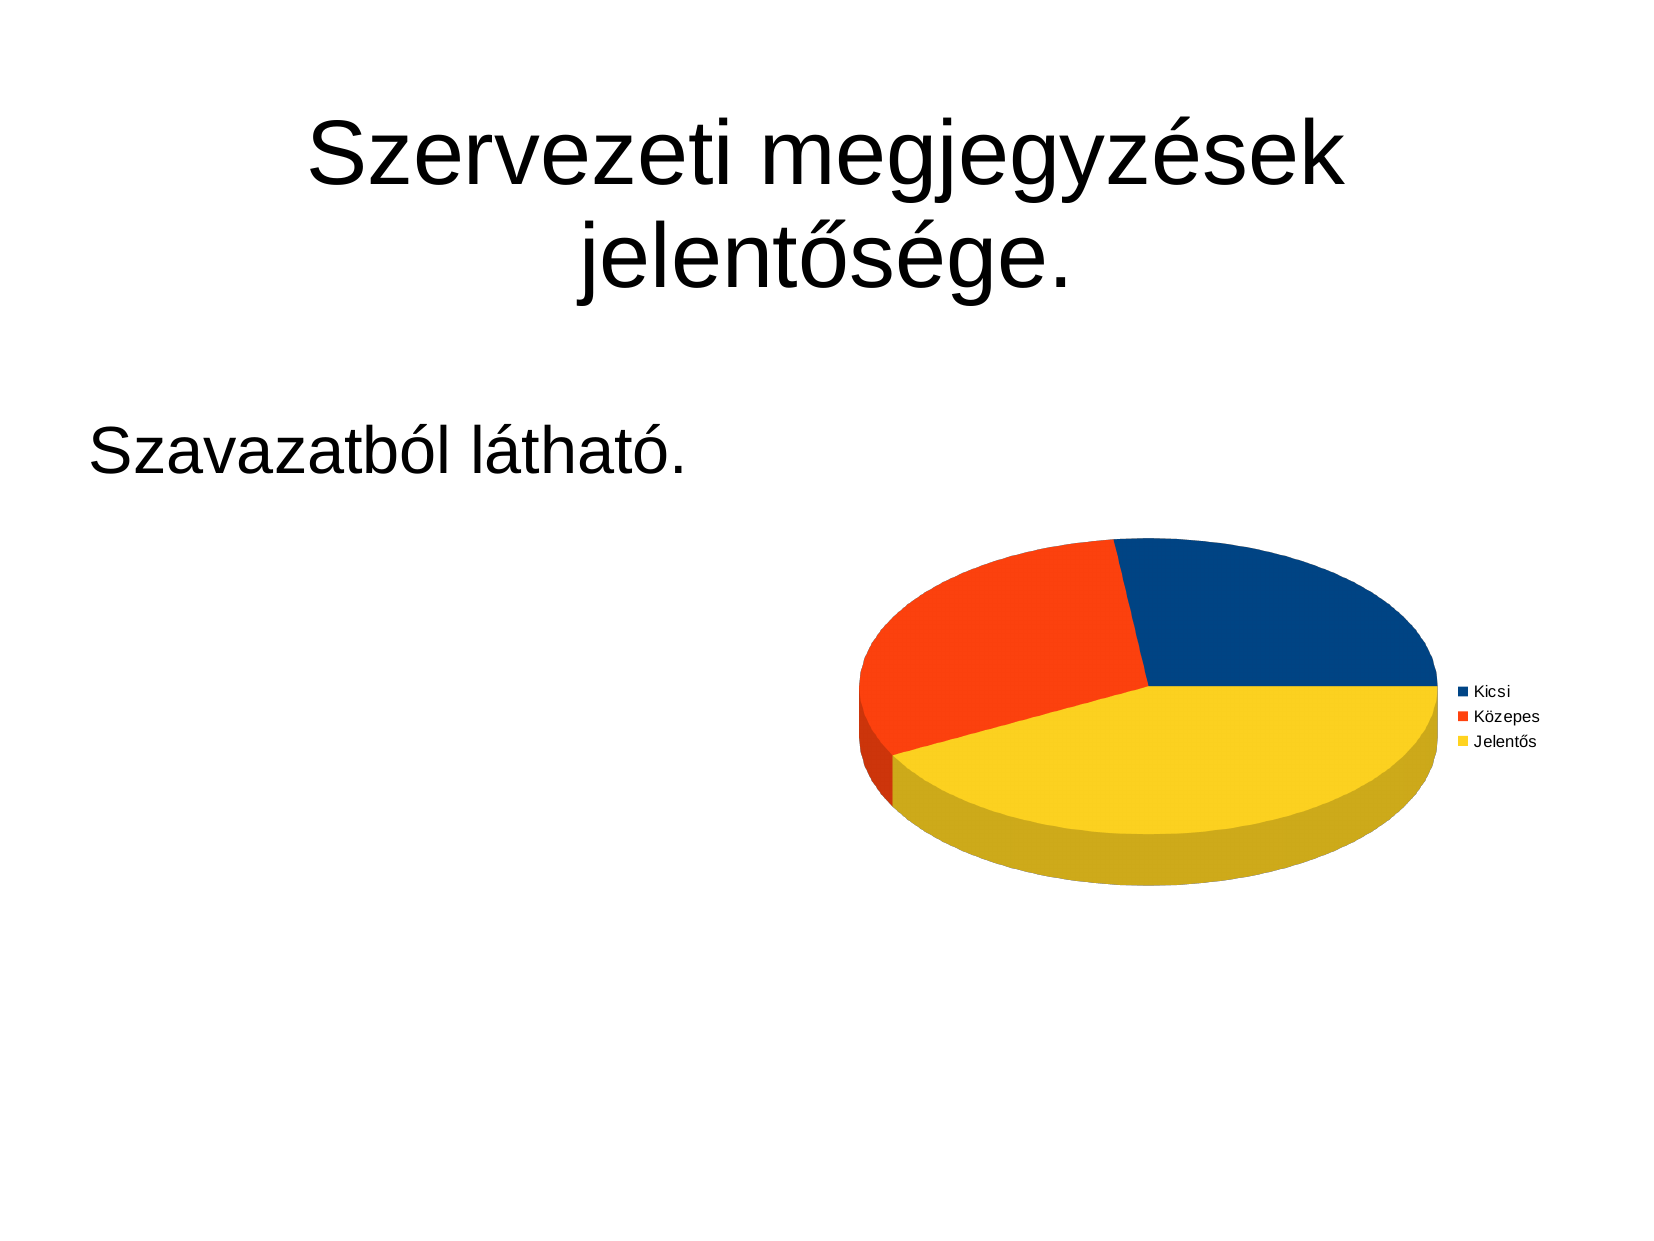

# Szervezeti megjegyzések jelentősége.
[unsupported chart]
Szavazatból látható.